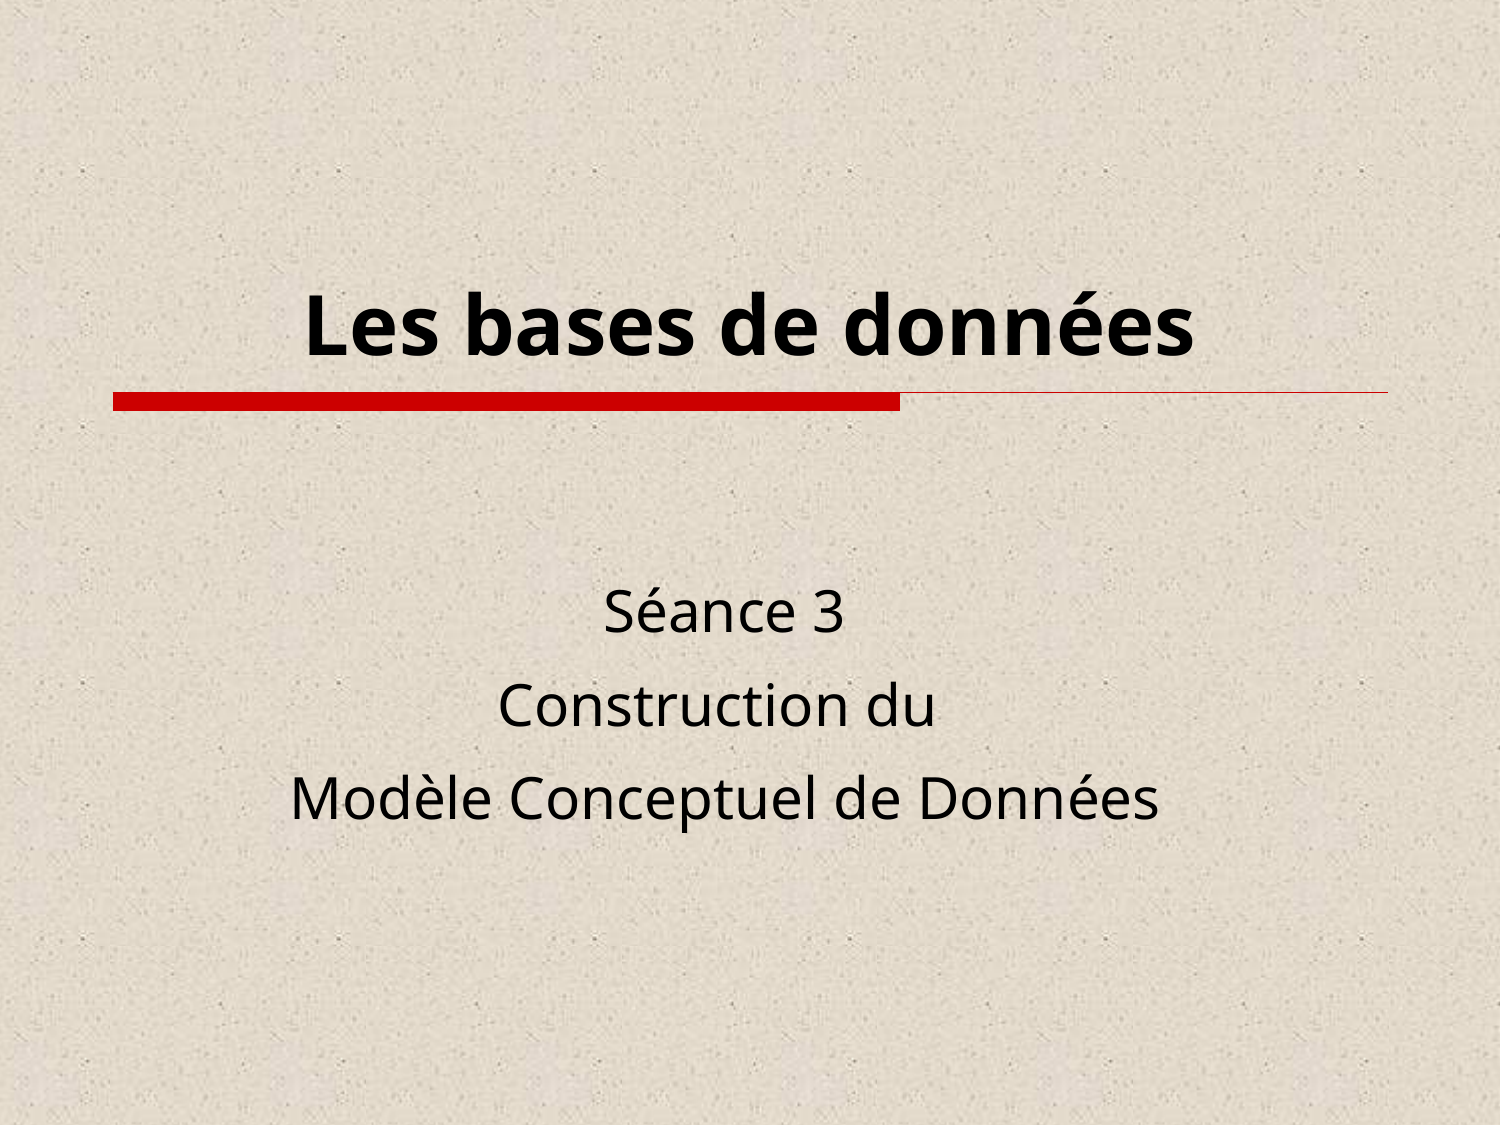

# Les bases de données
Séance 3
Construction du
Modèle Conceptuel de Données